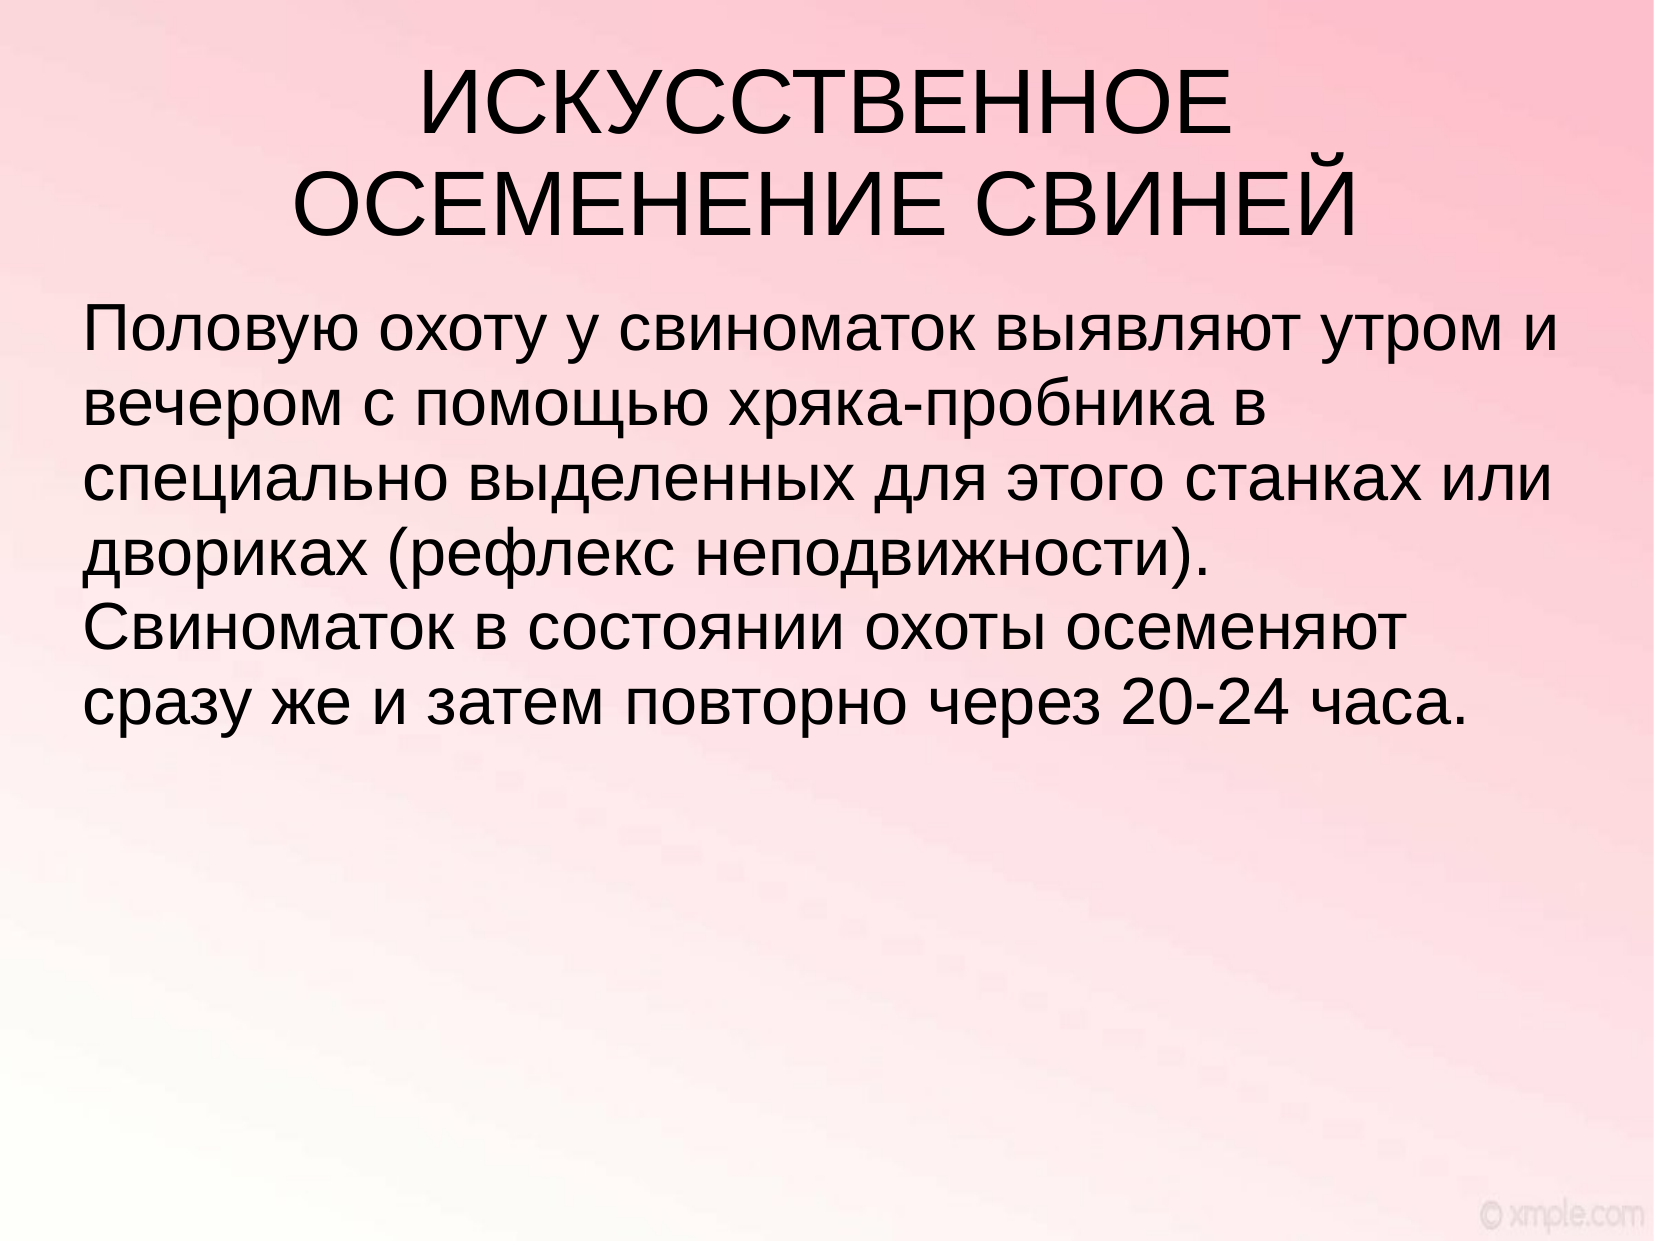

# ИСКУССТВЕННОЕ ОСЕМЕНЕНИЕ СВИНЕЙ
Половую охоту у свиноматок выявляют утром и вечером с помощью хряка-пробника в специально выделенных для этого станках или двориках (рефлекс неподвижности). Свиноматок в состоянии охоты осеменяют сразу же и затем повторно через 20-24 часа.